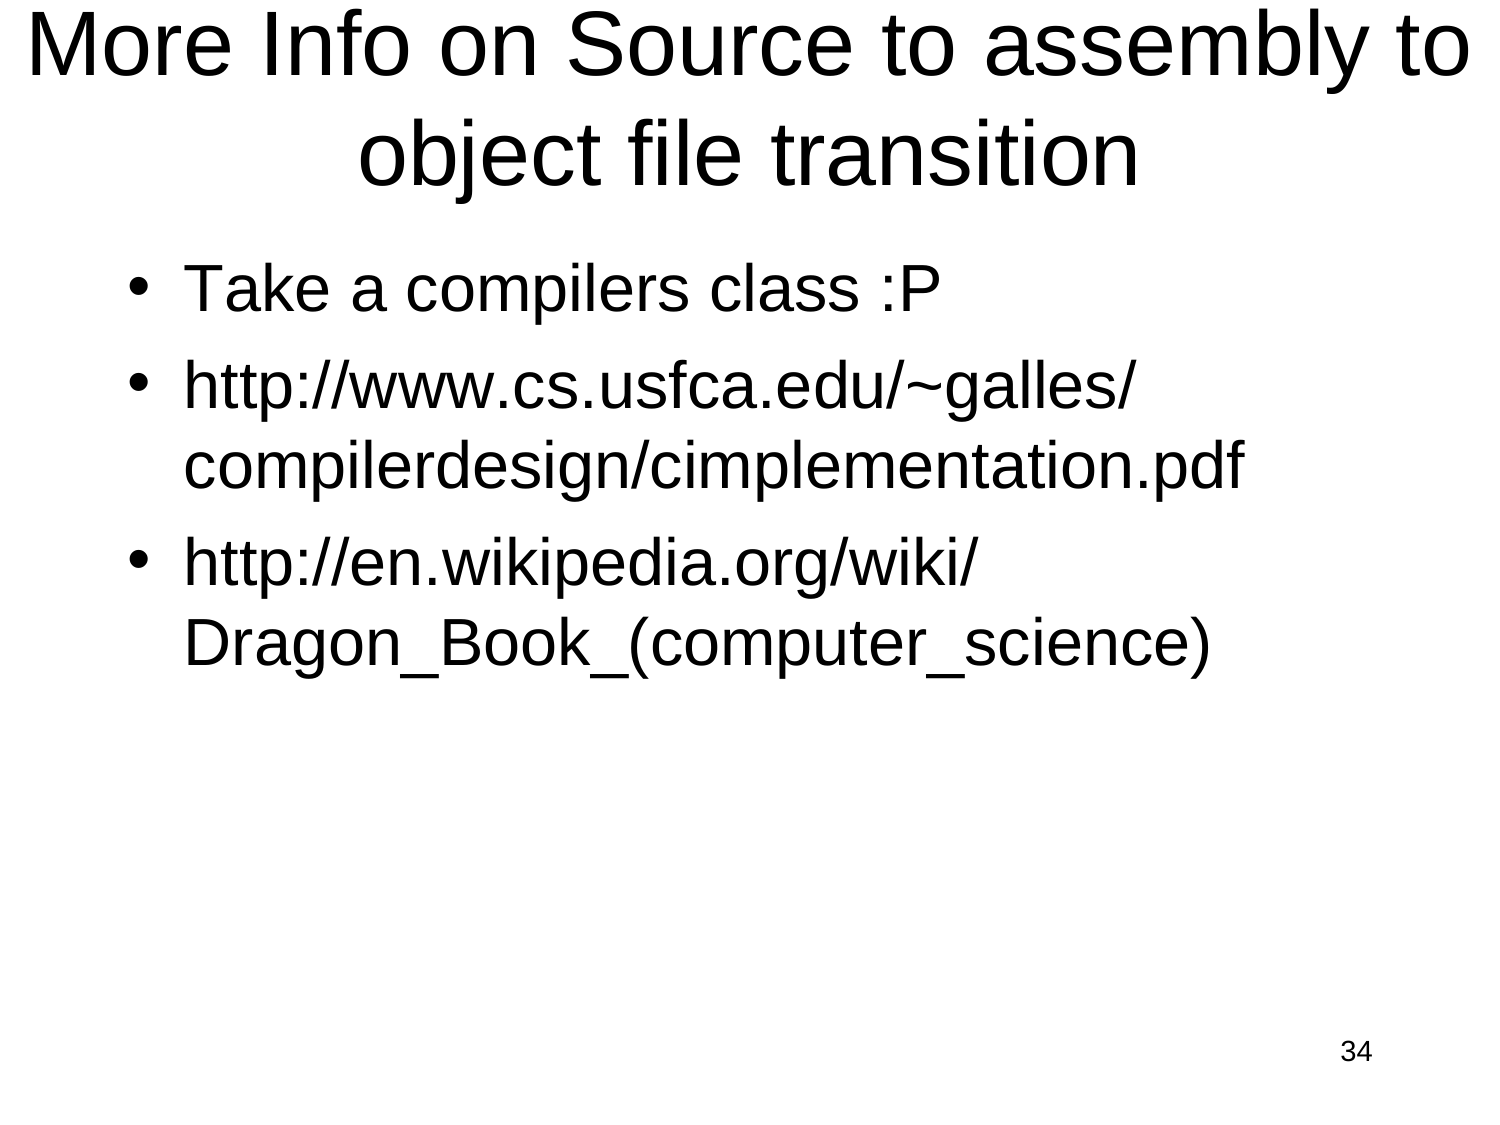

# More Info on Source to assembly to object file transition
Take a compilers class :P
http://www.cs.usfca.edu/~galles/compilerdesign/cimplementation.pdf
http://en.wikipedia.org/wiki/Dragon_Book_(computer_science)